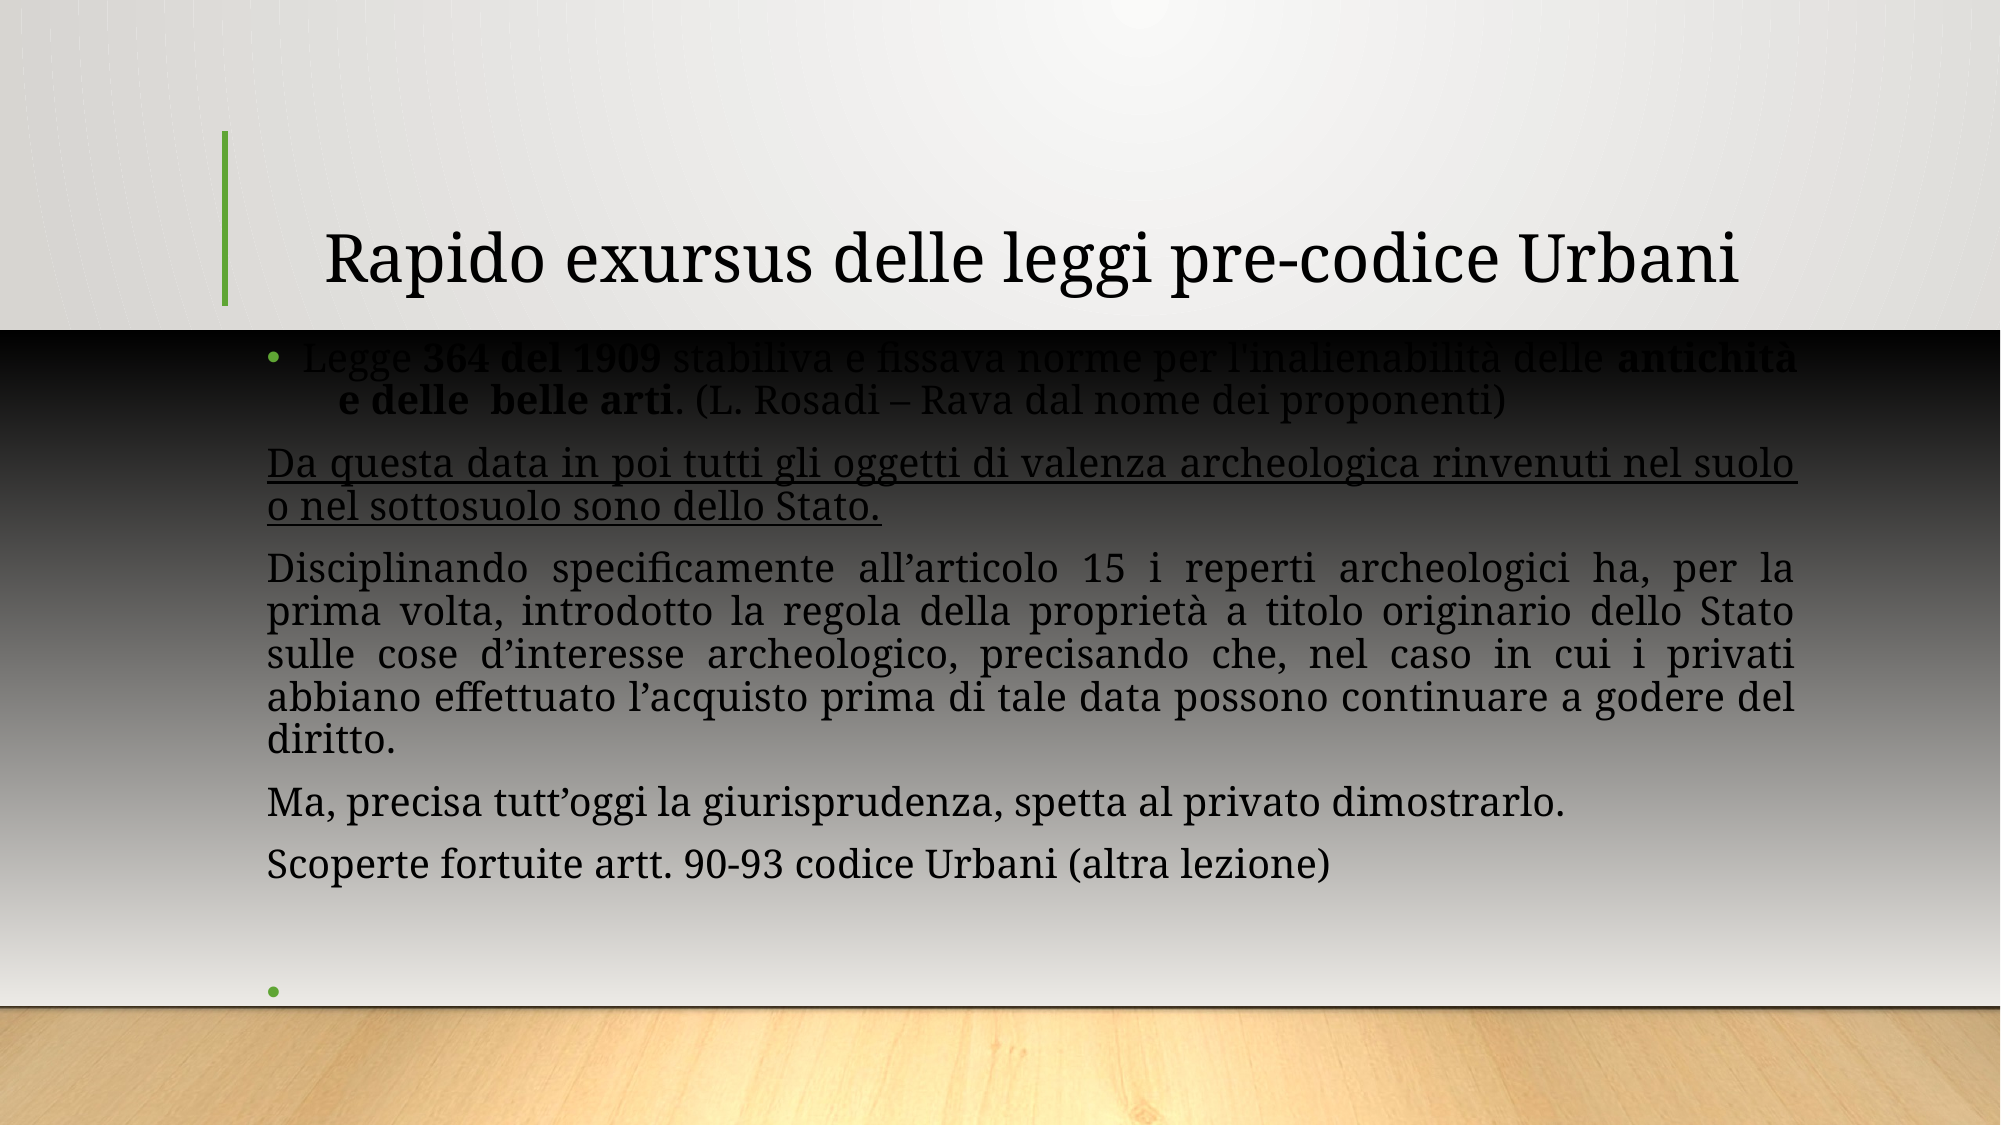

# Rapido exursus delle leggi pre-codice Urbani
Legge 364 del 1909 stabiliva e fissava norme per l'inalienabilità delle antichità e delle belle arti. (L. Rosadi – Rava dal nome dei proponenti)
Da questa data in poi tutti gli oggetti di valenza archeologica rinvenuti nel suolo o nel sottosuolo sono dello Stato.
Disciplinando specificamente all’articolo 15 i reperti archeologici ha, per la prima volta, introdotto la regola della proprietà a titolo originario dello Stato sulle cose d’interesse archeologico, precisando che, nel caso in cui i privati abbiano effettuato l’acquisto prima di tale data possono continuare a godere del diritto.
Ma, precisa tutt’oggi la giurisprudenza, spetta al privato dimostrarlo.
Scoperte fortuite artt. 90-93 codice Urbani (altra lezione)